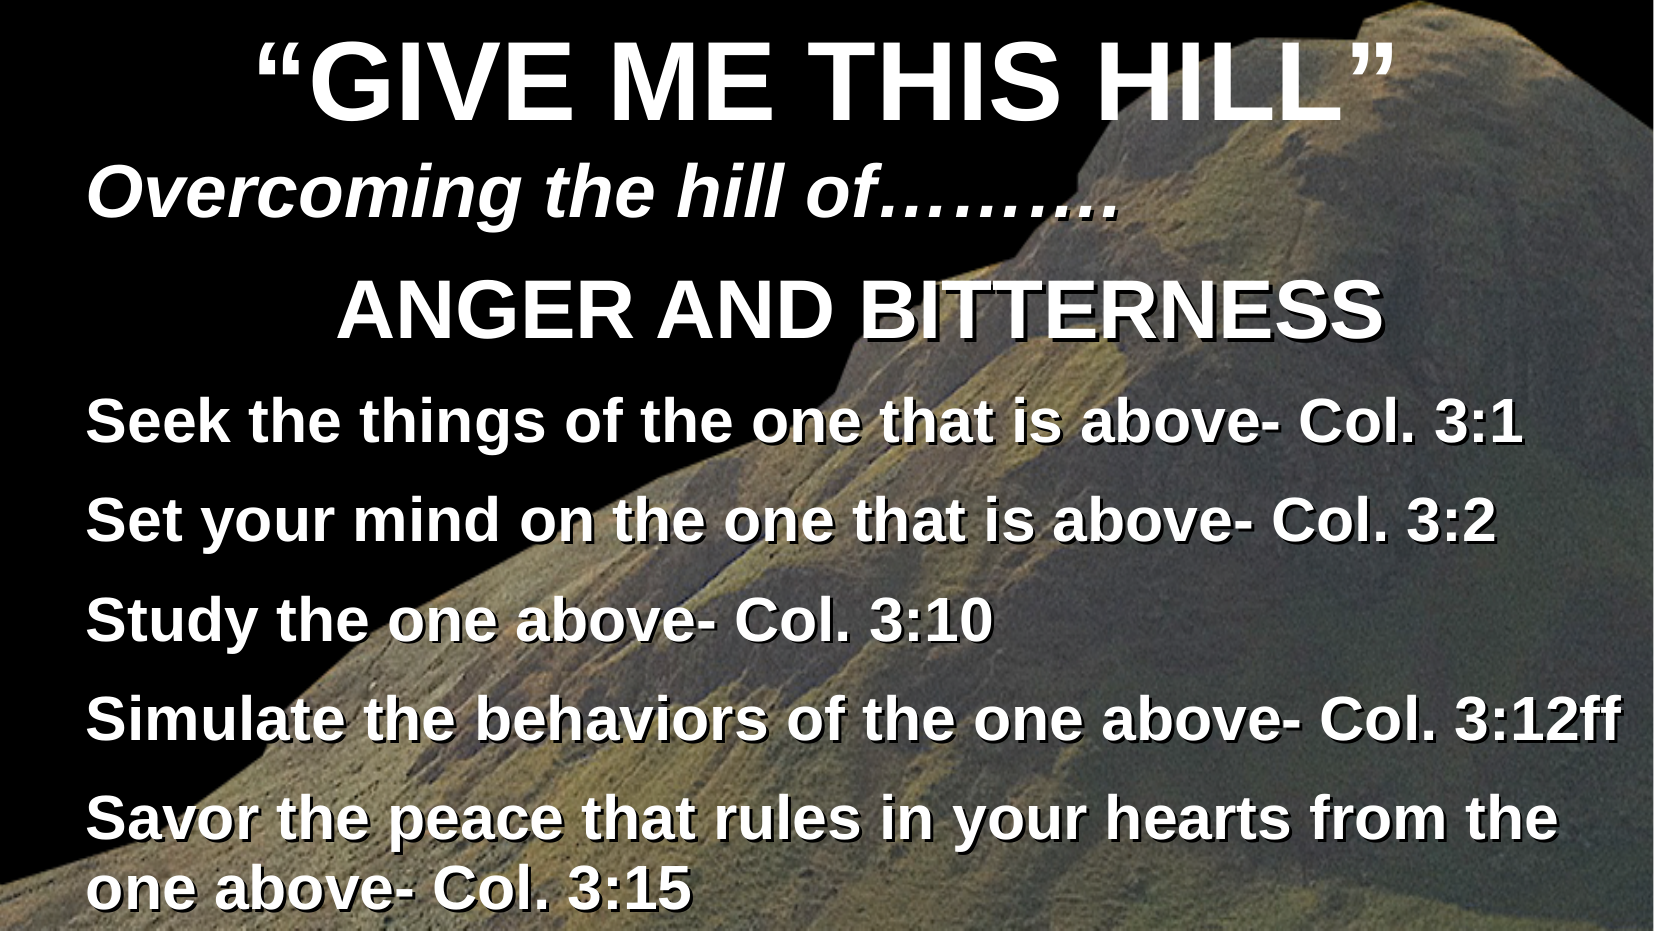

# “GIVE ME THIS HILL”
Overcoming the hill of……….
ANGER AND BITTERNESS
Seek the things of the one that is above- Col. 3:1
Set your mind on the one that is above- Col. 3:2
Study the one above- Col. 3:10
Simulate the behaviors of the one above- Col. 3:12ff
Savor the peace that rules in your hearts from the one above- Col. 3:15